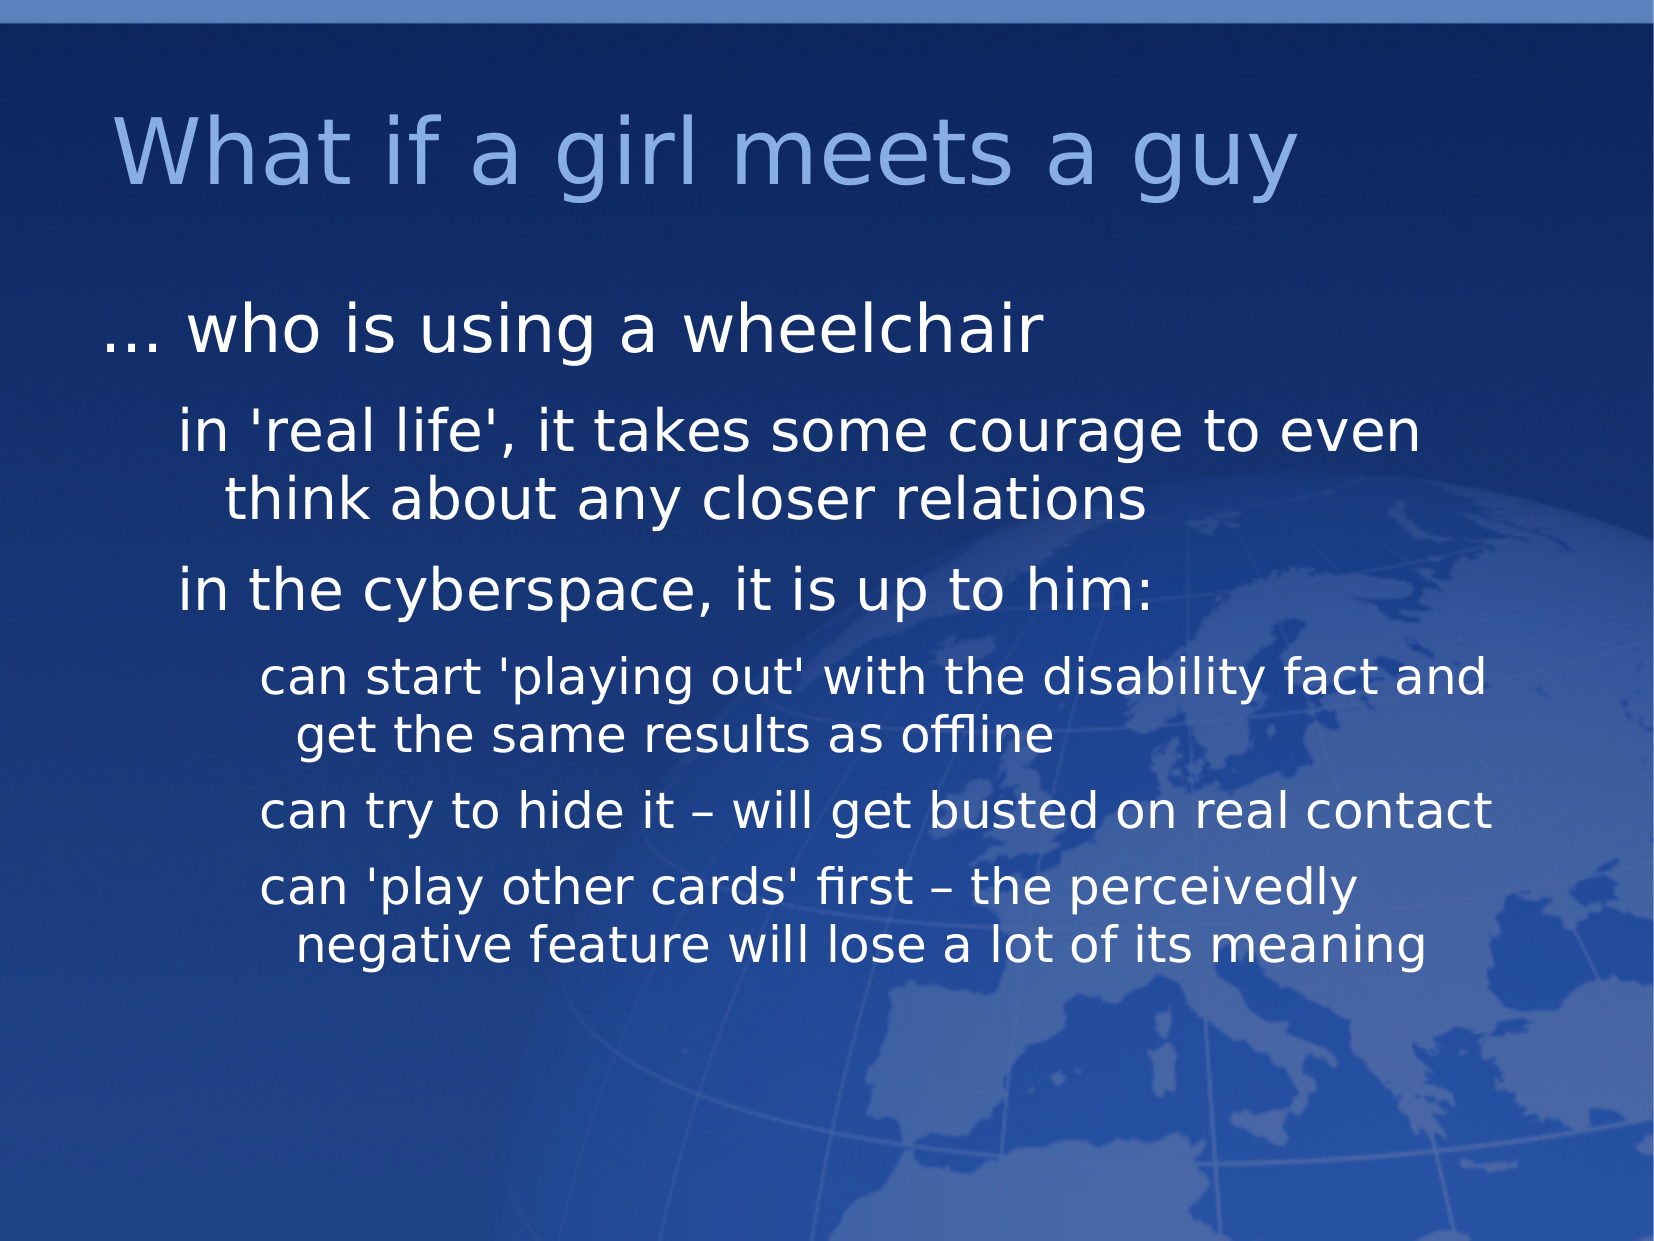

# What if a girl meets a guy
... who is using a wheelchair
in 'real life', it takes some courage to even think about any closer relations
in the cyberspace, it is up to him:
can start 'playing out' with the disability fact and get the same results as offline
can try to hide it – will get busted on real contact
can 'play other cards' first – the perceivedly negative feature will lose a lot of its meaning